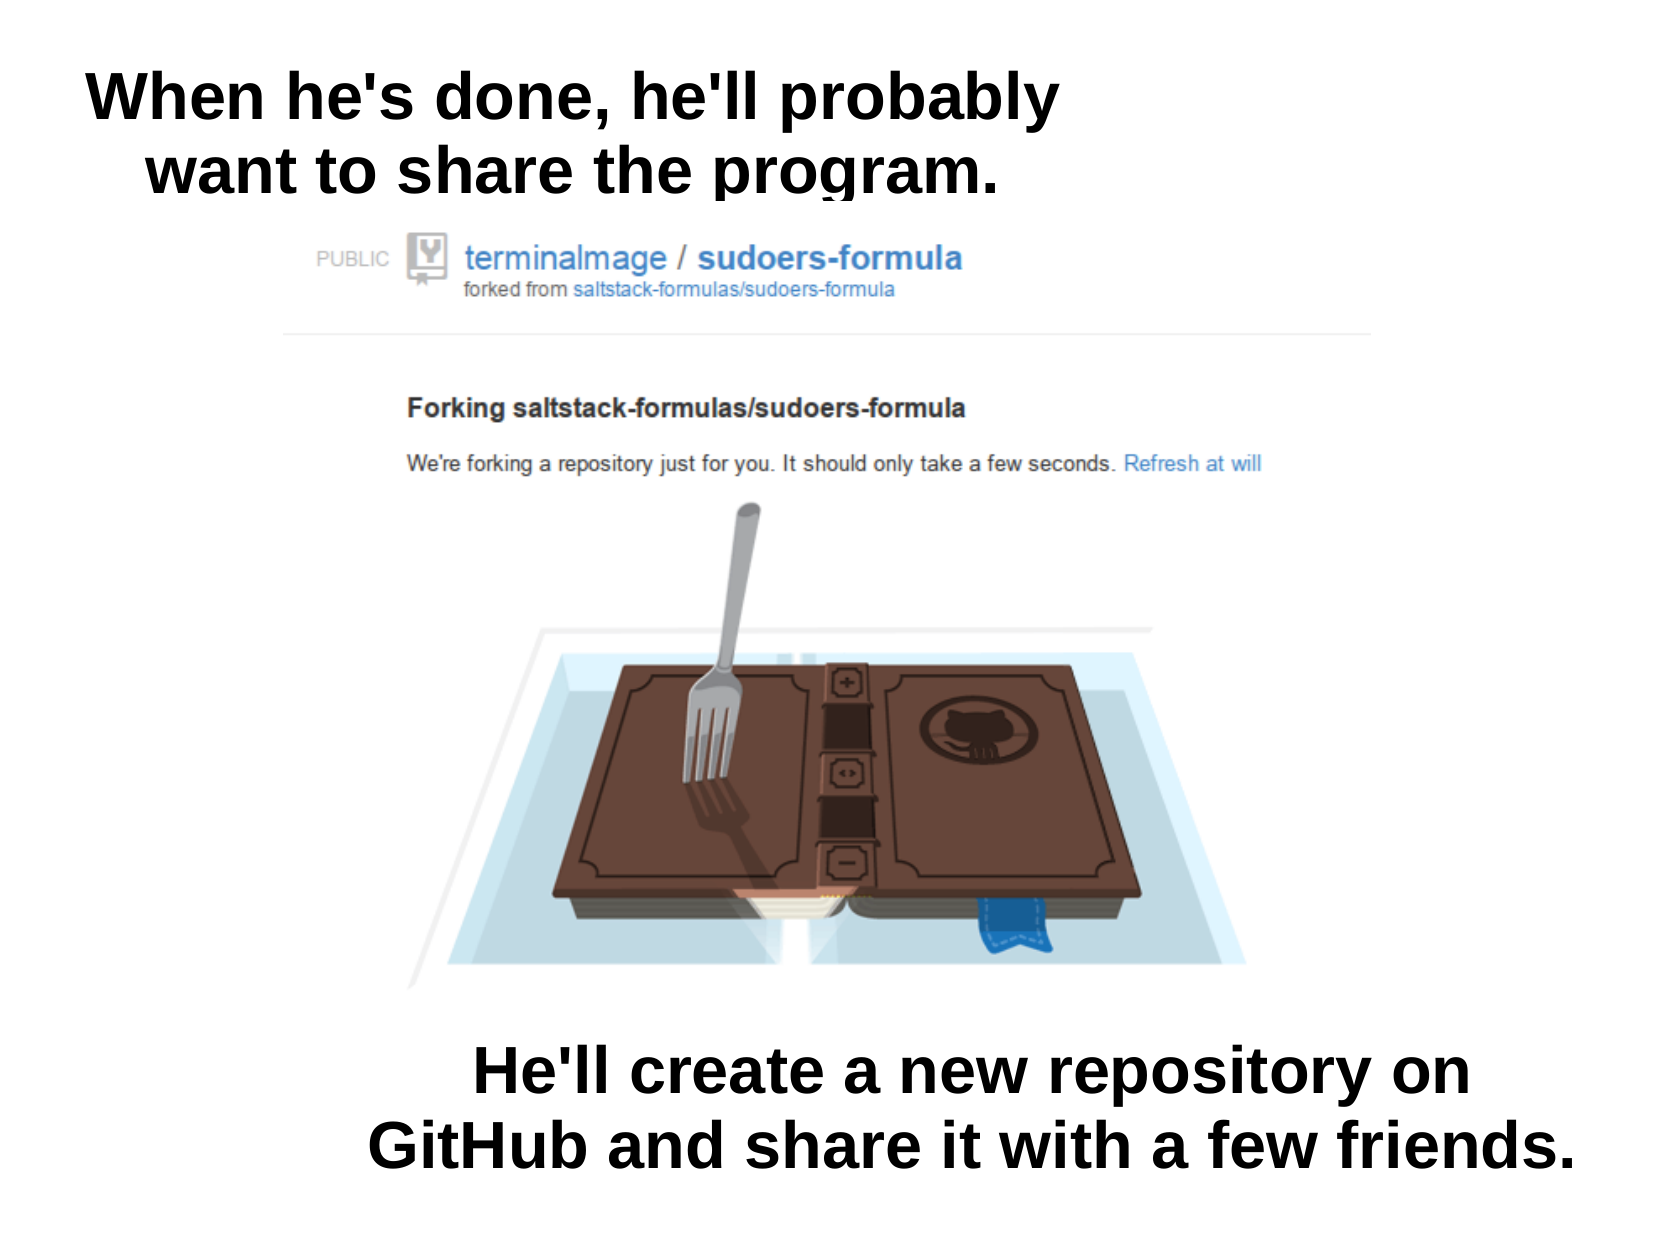

When he's done, he'll probably want to share the program.
He'll create a new repository on GitHub and share it with a few friends.